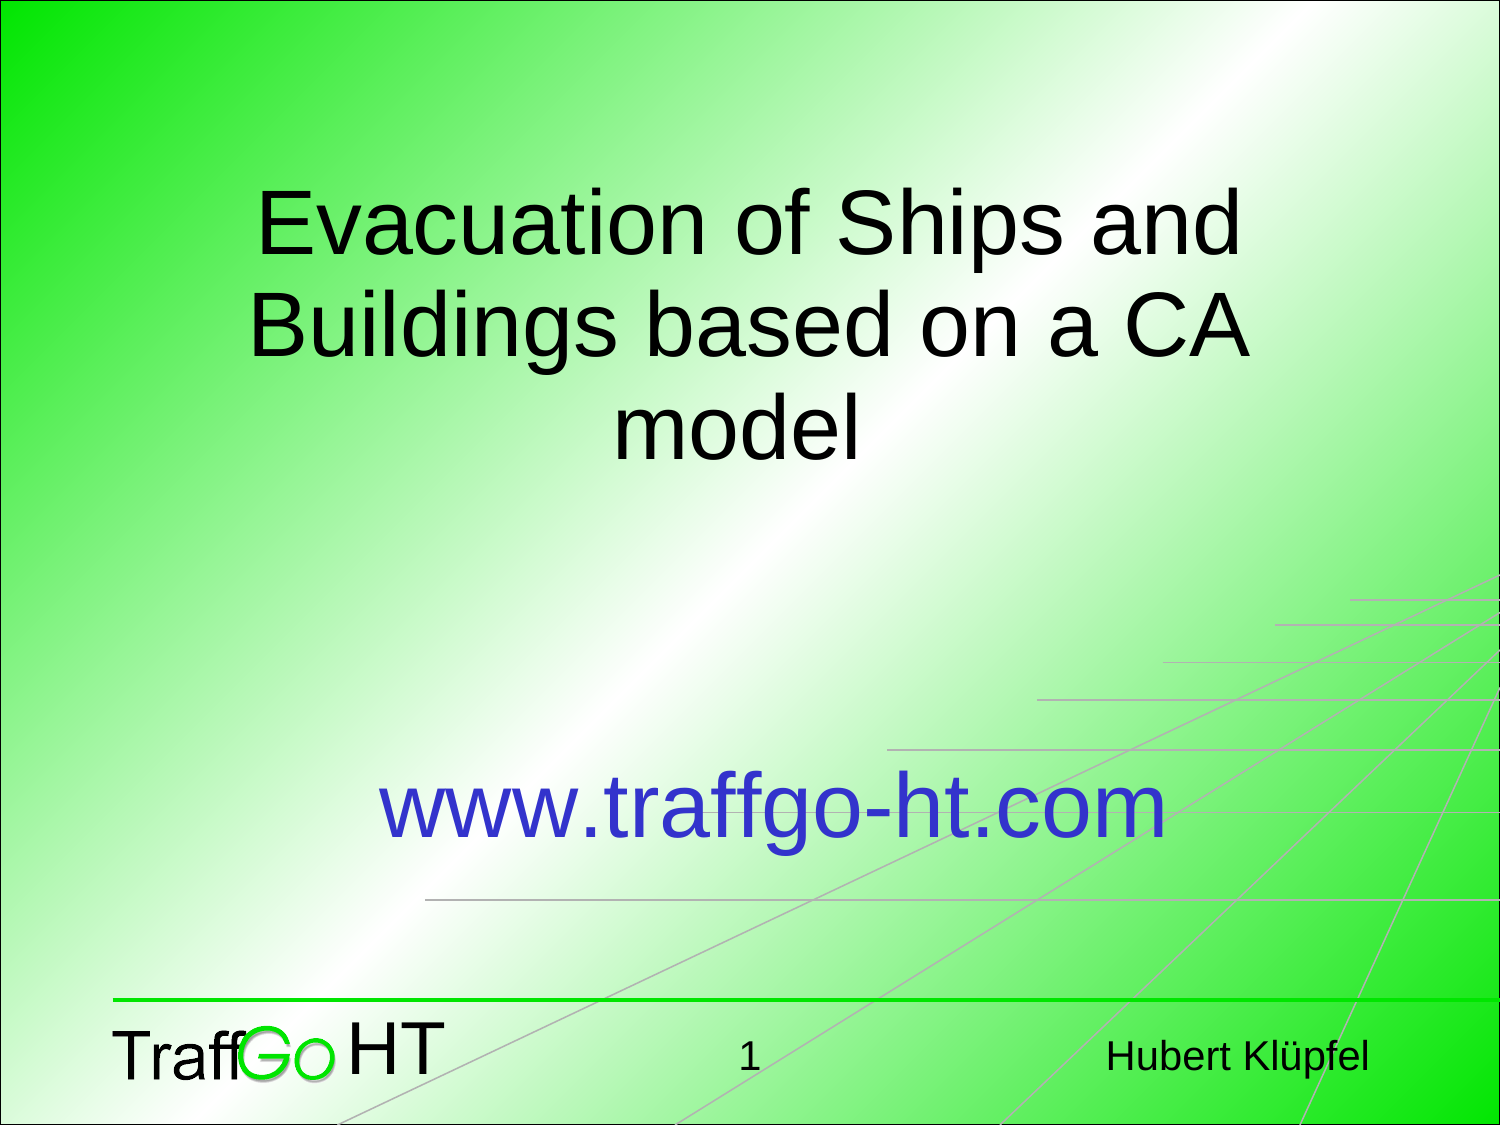

# Evacuation of Ships and Buildings based on a CA model
www.traffgo-ht.com